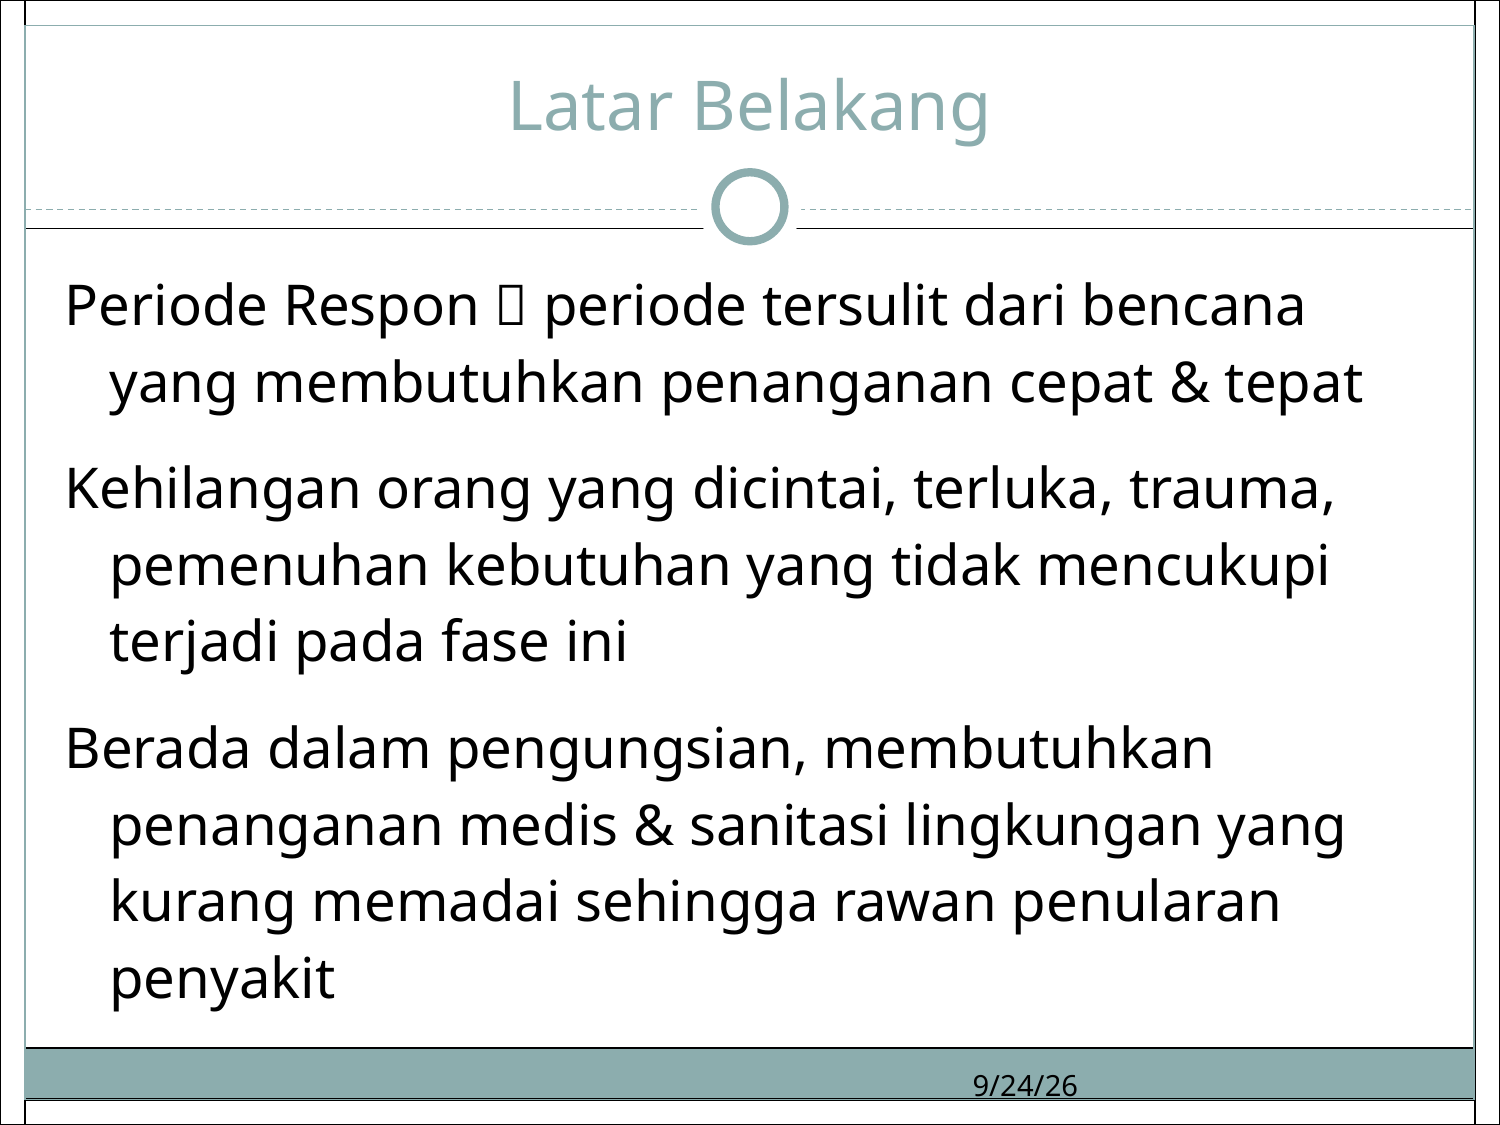

# Latar Belakang
Periode Respon  periode tersulit dari bencana yang membutuhkan penanganan cepat & tepat
Kehilangan orang yang dicintai, terluka, trauma, pemenuhan kebutuhan yang tidak mencukupi terjadi pada fase ini
Berada dalam pengungsian, membutuhkan penanganan medis & sanitasi lingkungan yang kurang memadai sehingga rawan penularan penyakit